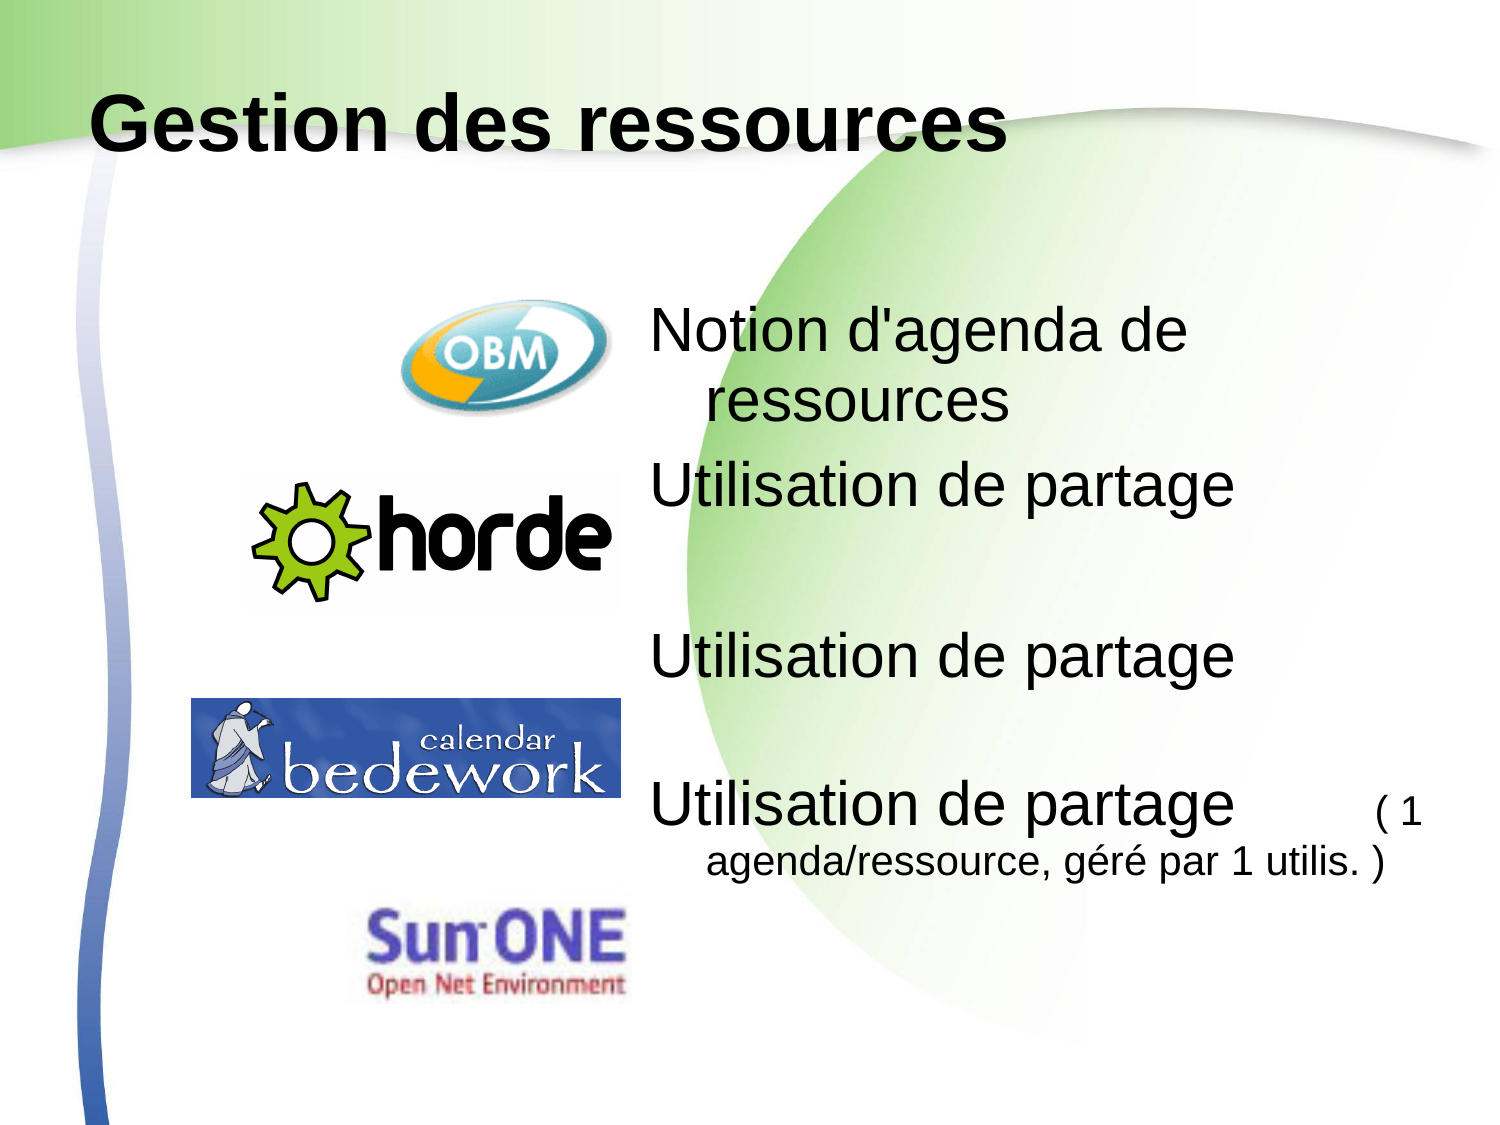

Gestion des ressources
Notion d'agenda de ressources
Utilisation de partage
Utilisation de partage
Utilisation de partage ( 1 agenda/ressource, géré par 1 utilis. )
#